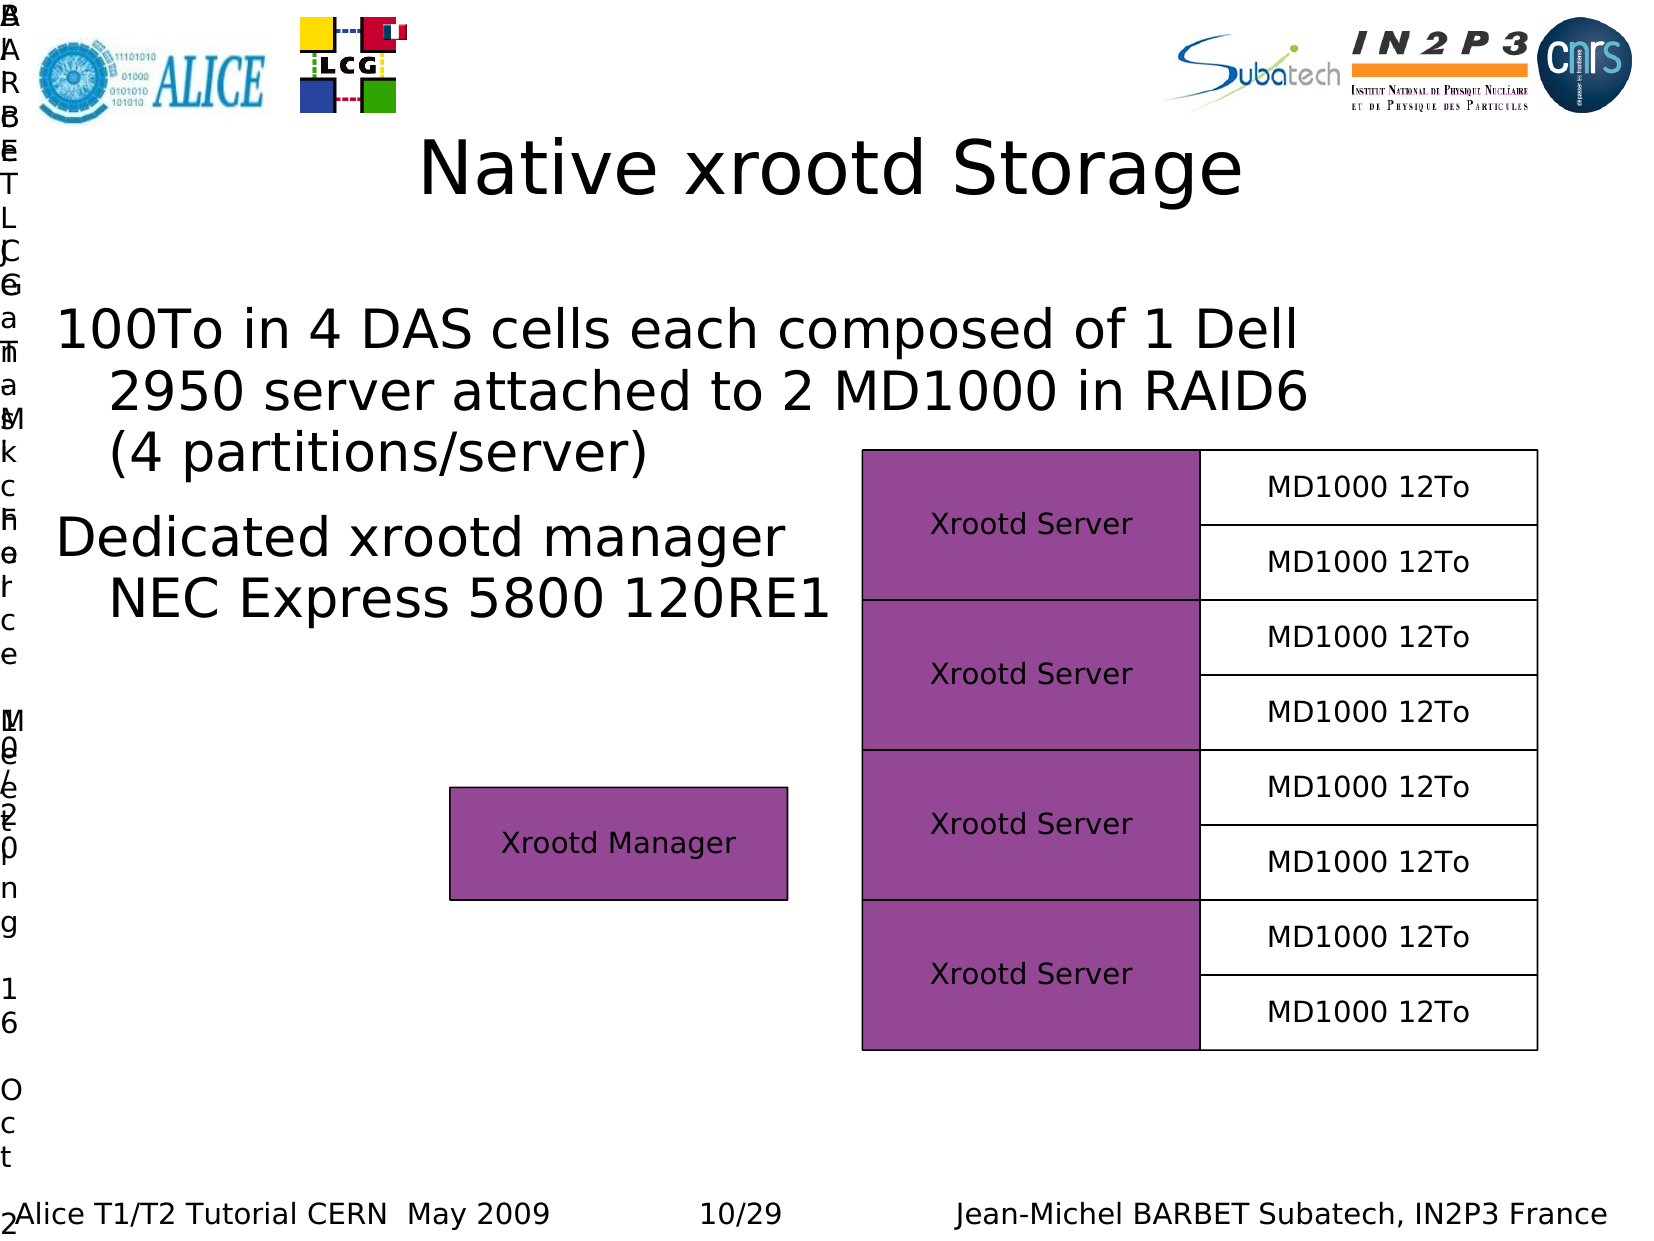

# Native xrootd Storage
100To in 4 DAS cells each composed of 1 Dell 2950 server attached to 2 MD1000 in RAID6
(4 partitions/server)
Dedicated xrootd manager
NEC Express 5800 120RE1
Xrootd Server
MD1000 12To
MD1000 12To
Xrootd Server
MD1000 12To
MD1000 12To
Xrootd Server
MD1000 12To
Xrootd Manager
MD1000 12To
Xrootd Server
MD1000 12To
MD1000 12To